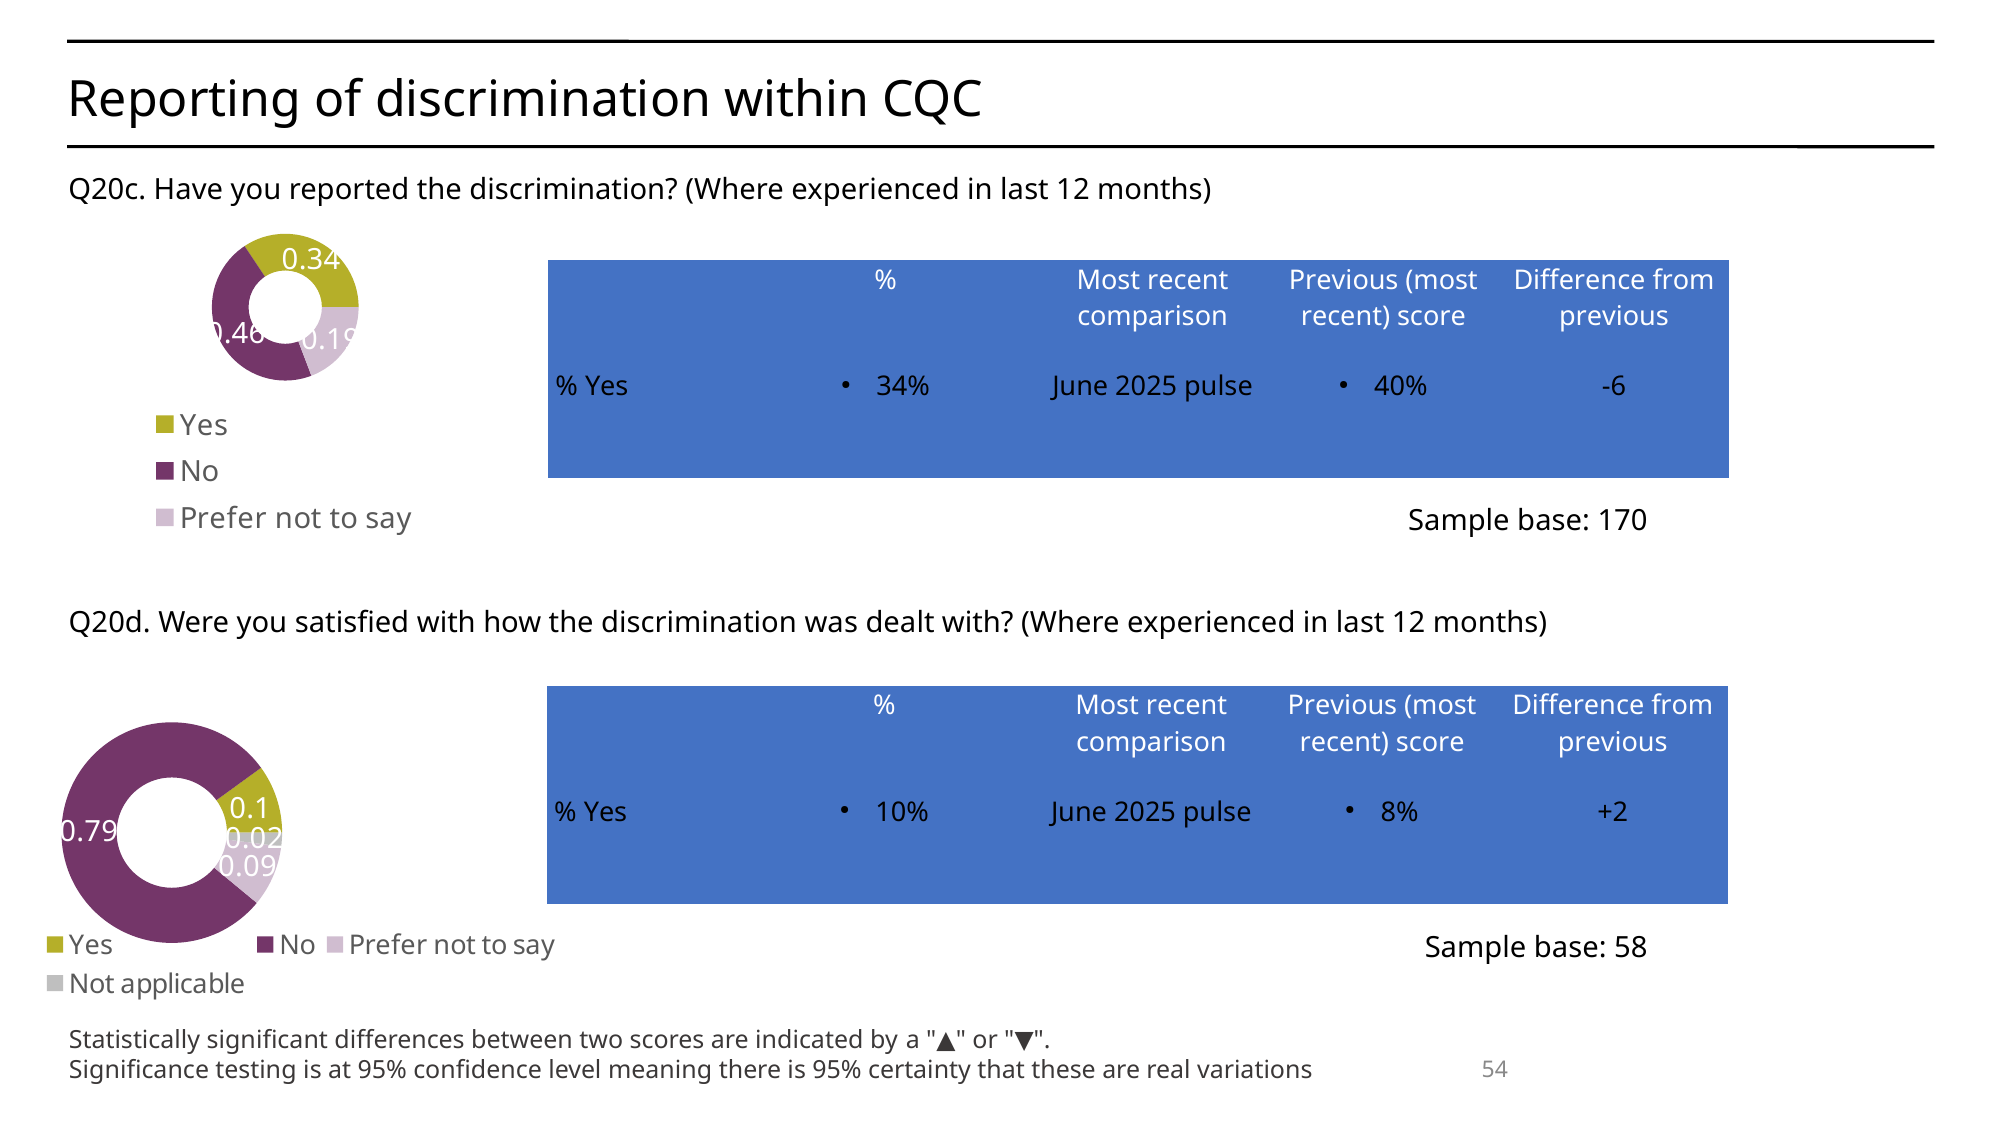

# Reporting of discrimination within CQC
Q20c. Have you reported the discrimination? (Where experienced in last 12 months)
### Chart
| Category | x |
|---|---|
| Yes | 0.34 |
| No | 0.46 |
| Prefer not to say | 0.19 || | % | | Most recent comparison | Previous (most recent) score | Difference from previous |
| --- | --- | --- | --- | --- | --- |
| % Yes | 34% | | June 2025 pulse | 40% | -6 |
Sample base: 170
Q20d. Were you satisfied with how the discrimination was dealt with? (Where experienced in last 12 months)
### Chart
| Category | x |
|---|---|
| Yes | 0.1 |
| No | 0.79 |
| Prefer not to say | 0.09 |
| Not applicable | 0.02 || | % | | Most recent comparison | Previous (most recent) score | Difference from previous |
| --- | --- | --- | --- | --- | --- |
| % Yes | 10% | | June 2025 pulse | 8% | +2 |
Sample base: 58
Statistically significant differences between two scores are indicated by a "▲" or "▼".
Significance testing is at 95% confidence level meaning there is 95% certainty that these are real variations